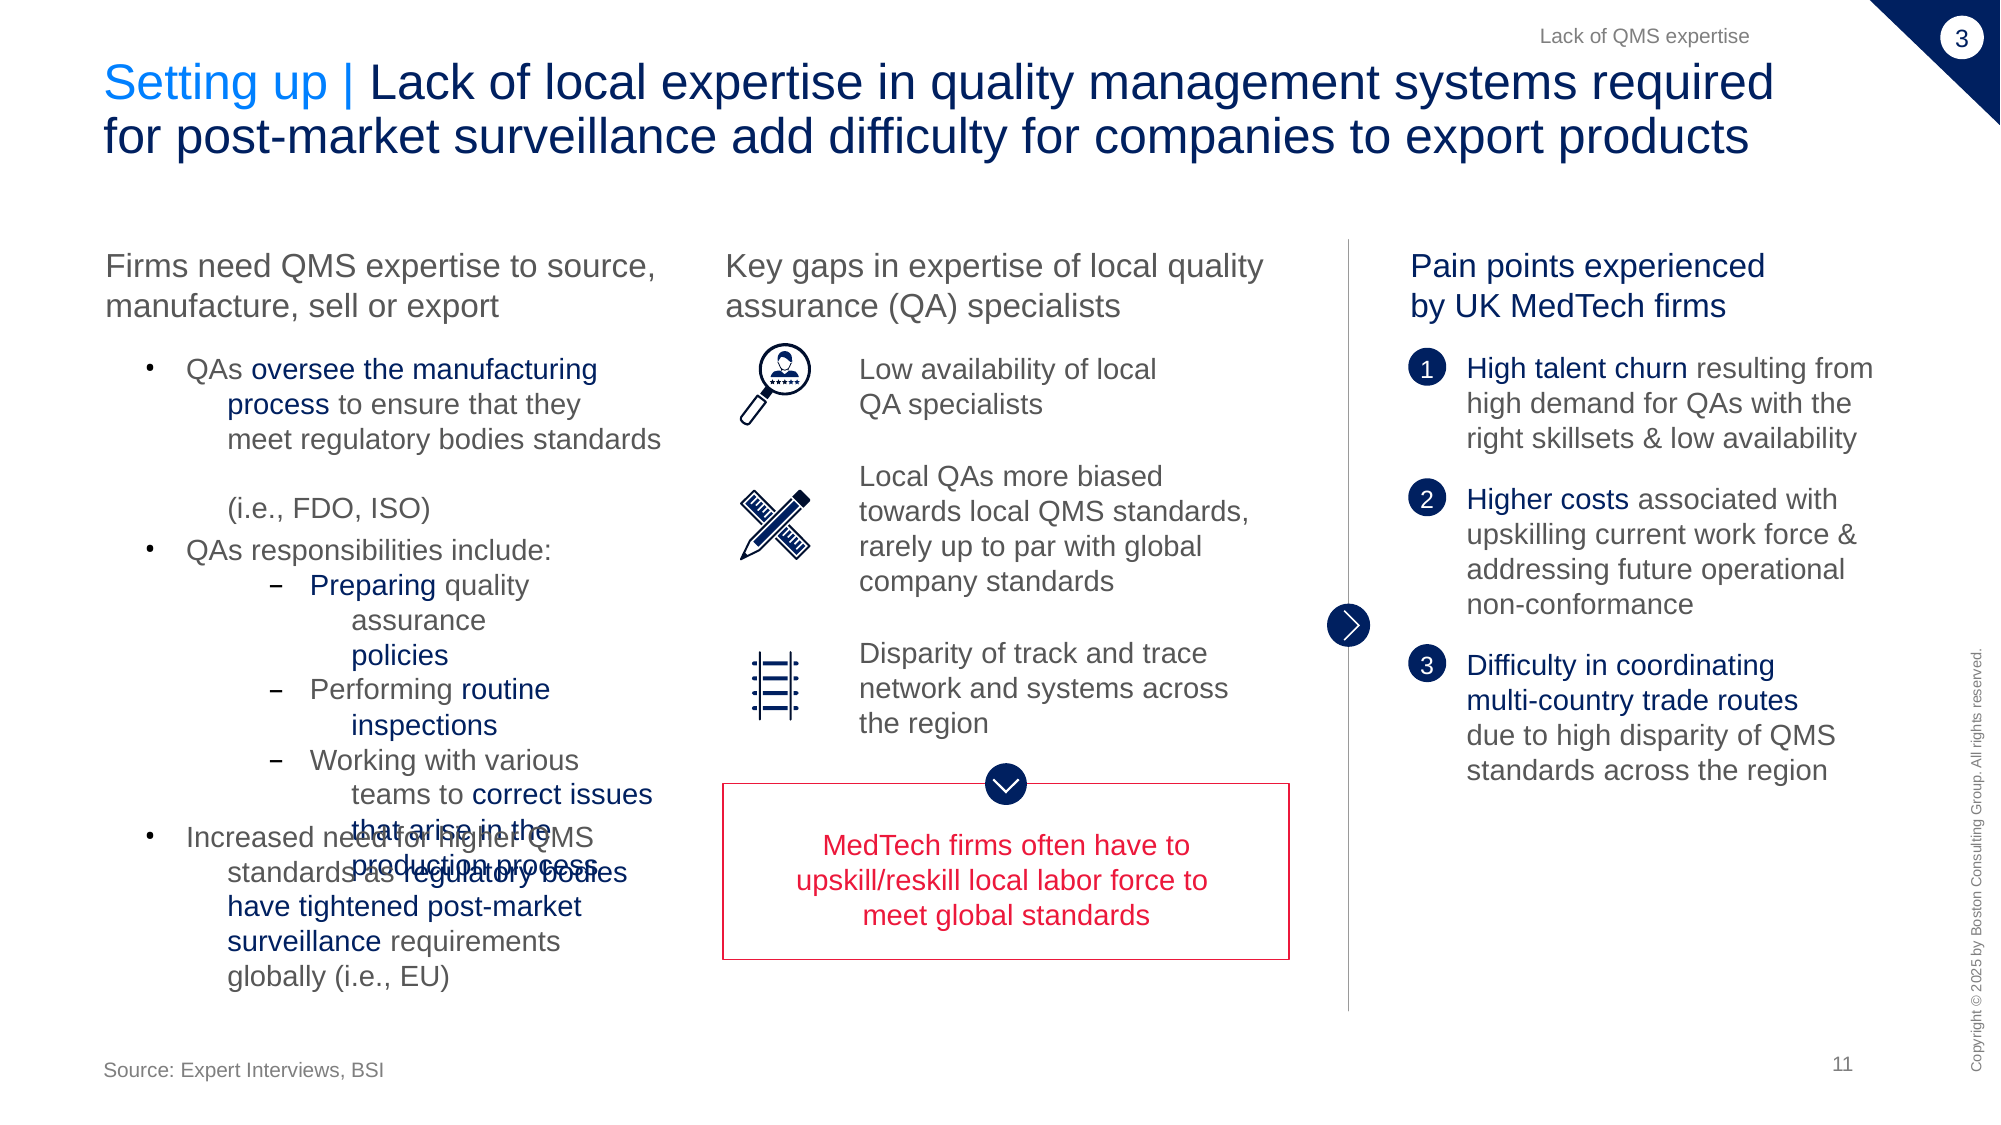

Lack of QMS expertise
3
# Setting up | Lack of local expertise in quality management systems required for post-market surveillance add difficulty for companies to export products
Pain points experienced
by UK MedTech firms
Firms need QMS expertise to source, manufacture, sell or export
Key gaps in expertise of local quality assurance (QA) specialists
QAs oversee the manufacturing process to ensure that they
meet regulatory bodies standards
(i.e., FDO, ISO)
Low availability of local
QA specialists
1
High talent churn resulting from high demand for QAs with the right skillsets & low availability
Local QAs more biased
towards local QMS standards, rarely up to par with global company standards
2
Higher costs associated with upskilling current work force & addressing future operational non-conformance
QAs responsibilities include:
Preparing quality assurance
policies
Performing routine inspections
Working with various teams to correct issues that arise in the production process
Disparity of track and trace network and systems across
the region
3
Difficulty in coordinating
multi-country trade routes
due to high disparity of QMS standards across the region
MedTech firms often have to upskill/reskill local labor force to
meet global standards
Increased need for higher QMS standards as regulatory bodies have tightened post-market surveillance requirements globally (i.e., EU)
Source: Expert Interviews, BSI